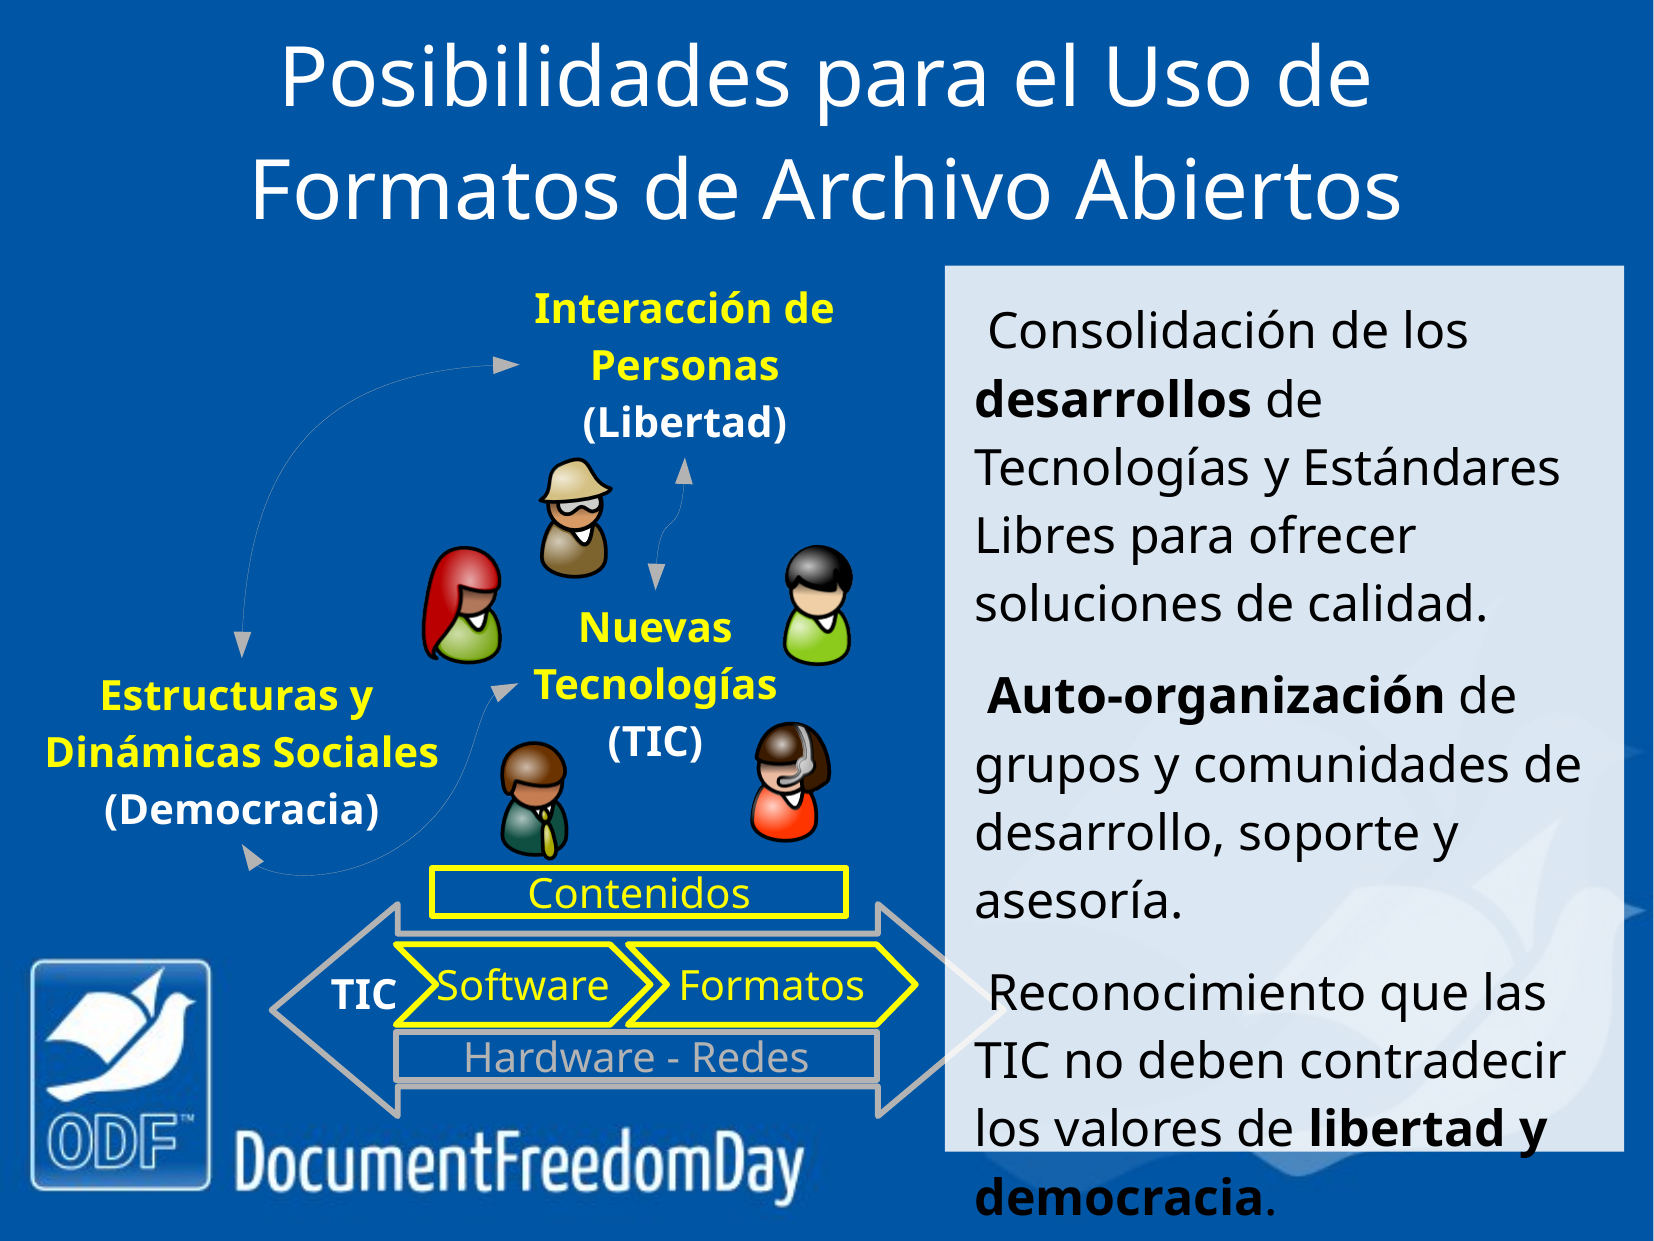

# Posibilidades para el Uso de Formatos de Archivo Abiertos
 Consolidación de los desarrollos de Tecnologías y Estándares Libres para ofrecer soluciones de calidad.
 Auto-organización de grupos y comunidades de desarrollo, soporte y asesoría.
 Reconocimiento que las TIC no deben contradecir los valores de libertad y democracia.
Interacción de
Personas
(Libertad)
Nuevas
Tecnologías
(TIC)
Estructuras y
Dinámicas Sociales
(Democracia)
Contenidos
Software
Formatos
TIC
Hardware - Redes